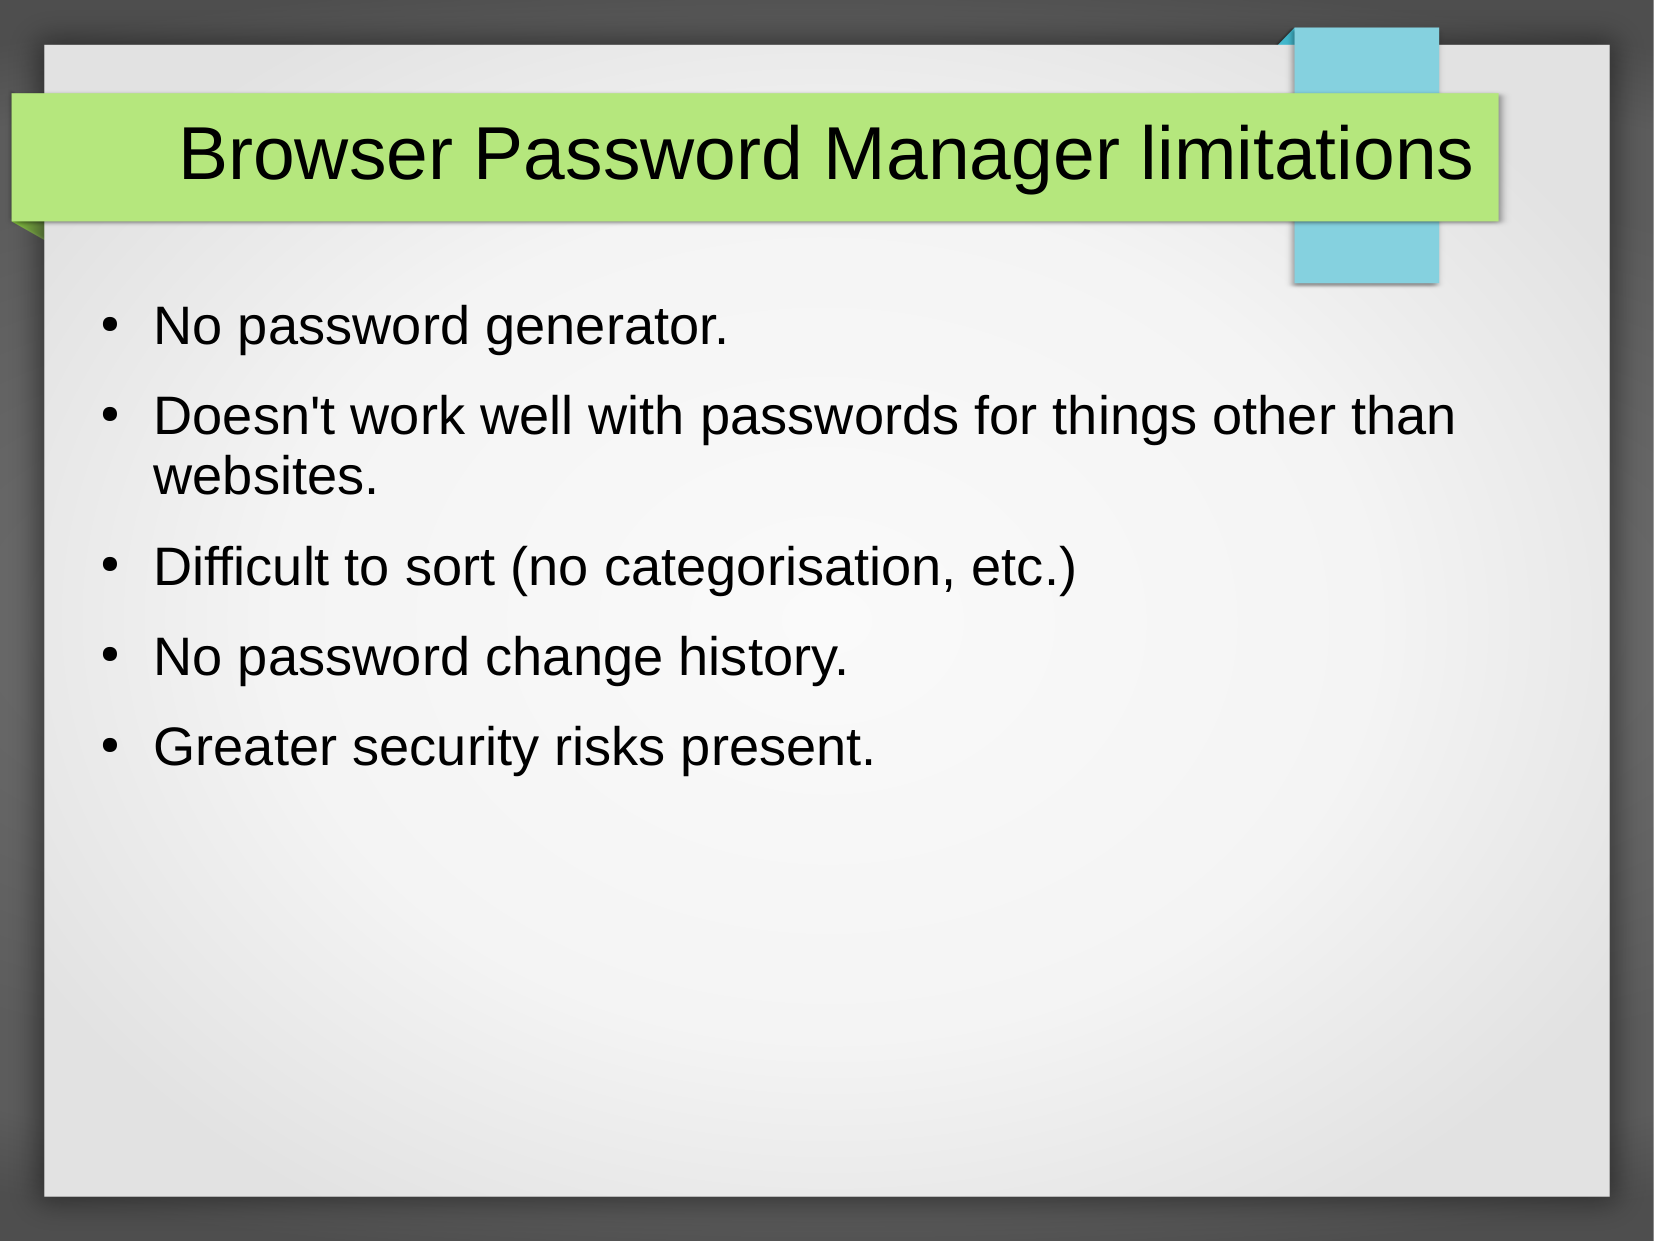

# Browser Password Manager limitations
No password generator.
Doesn't work well with passwords for things other than websites.
Difficult to sort (no categorisation, etc.)
No password change history.
Greater security risks present.